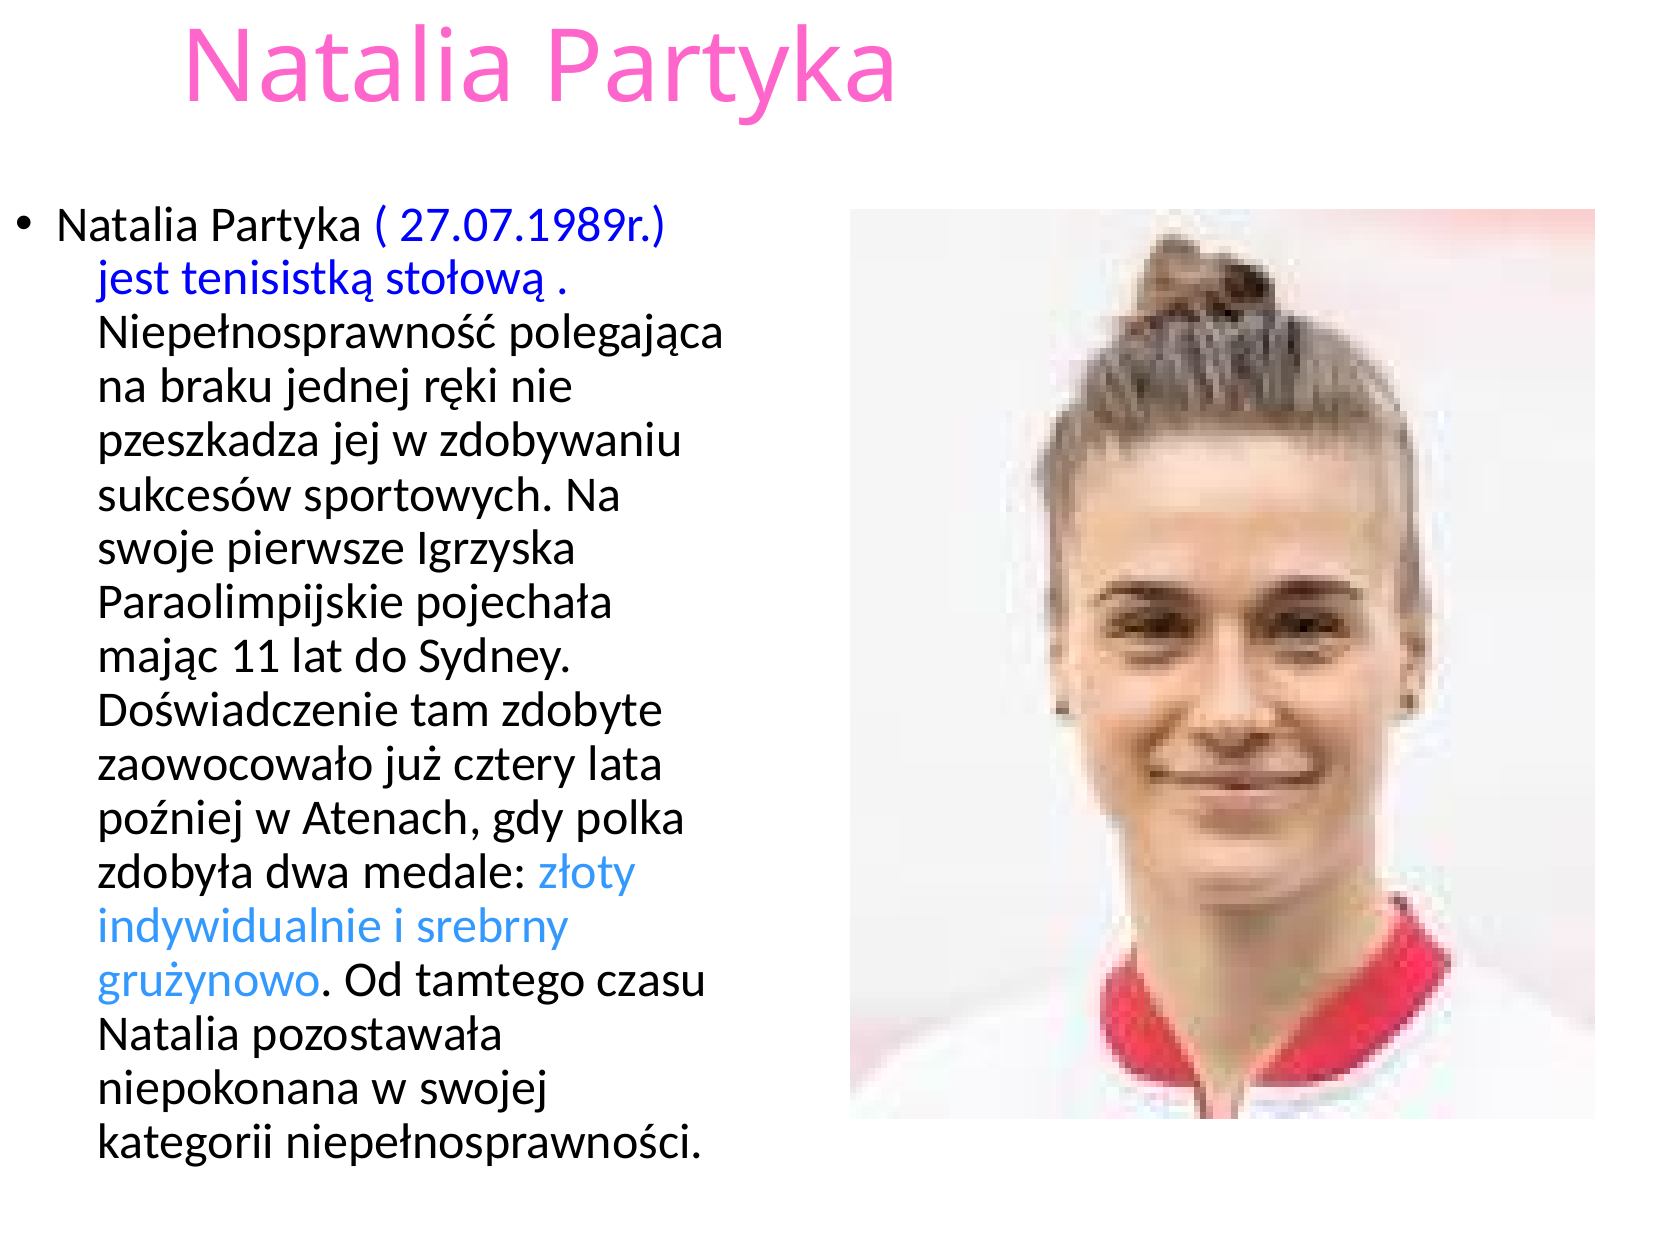

# Natalia Partyka
Natalia Partyka ( 27.07.1989r.) jest tenisistką stołową . Niepełnosprawność polegająca na braku jednej ręki nie pzeszkadza jej w zdobywaniu sukcesów sportowych. Na swoje pierwsze Igrzyska Paraolimpijskie pojechała mając 11 lat do Sydney. Doświadczenie tam zdobyte zaowocowało już cztery lata poźniej w Atenach, gdy polka zdobyła dwa medale: złoty indywidualnie i srebrny grużynowo. Od tamtego czasu Natalia pozostawała niepokonana w swojej kategorii niepełnosprawności.